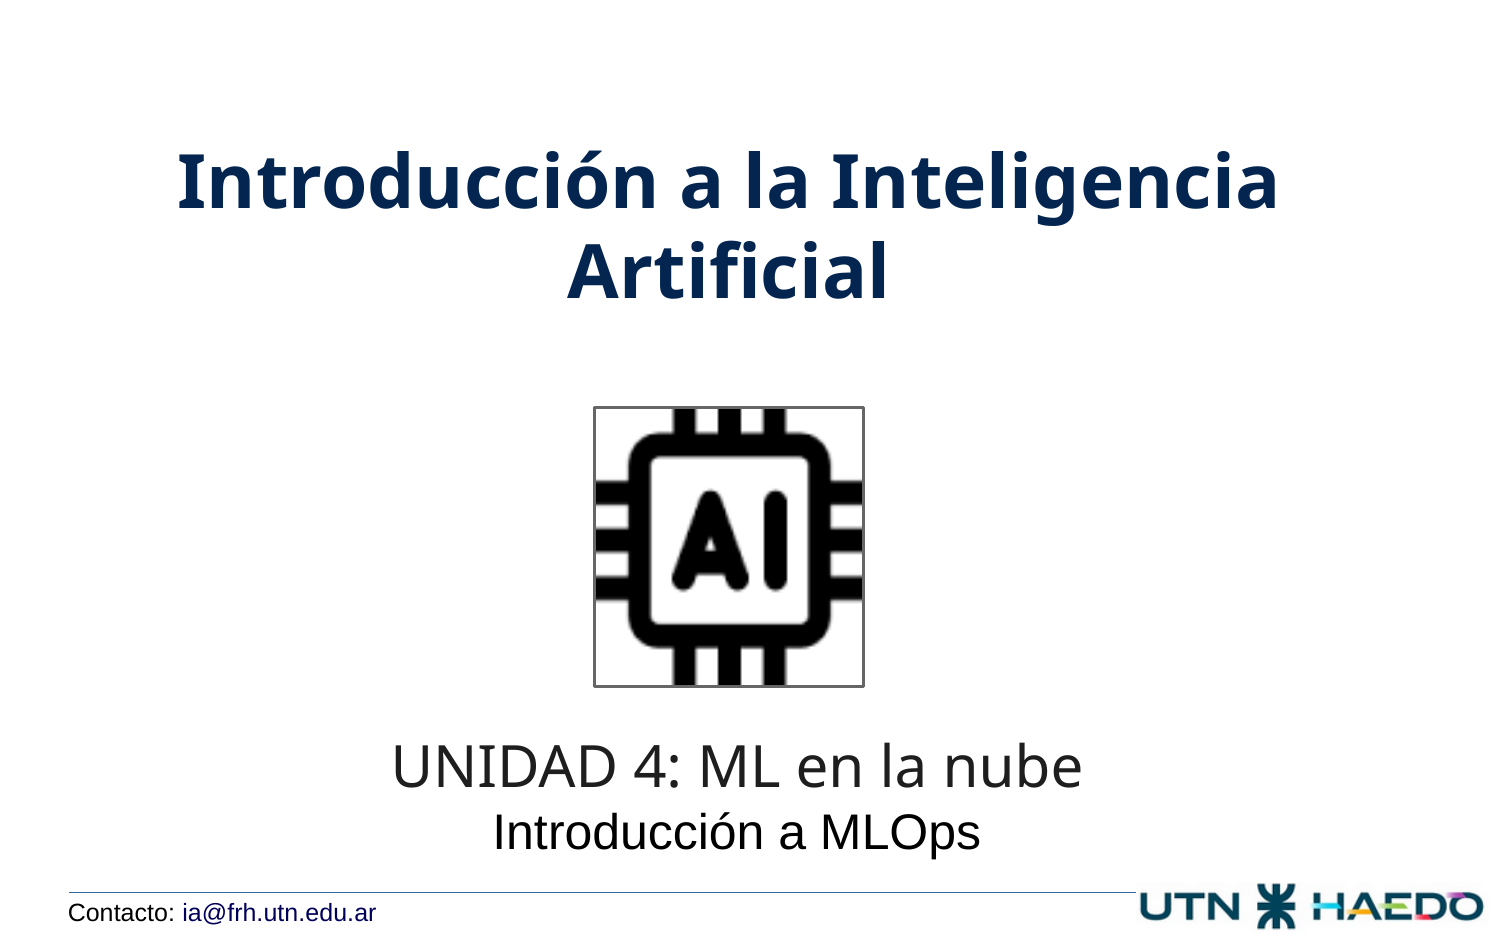

Introducción a la Inteligencia Artificial
UNIDAD 4: ML en la nube
Introducción a MLOps